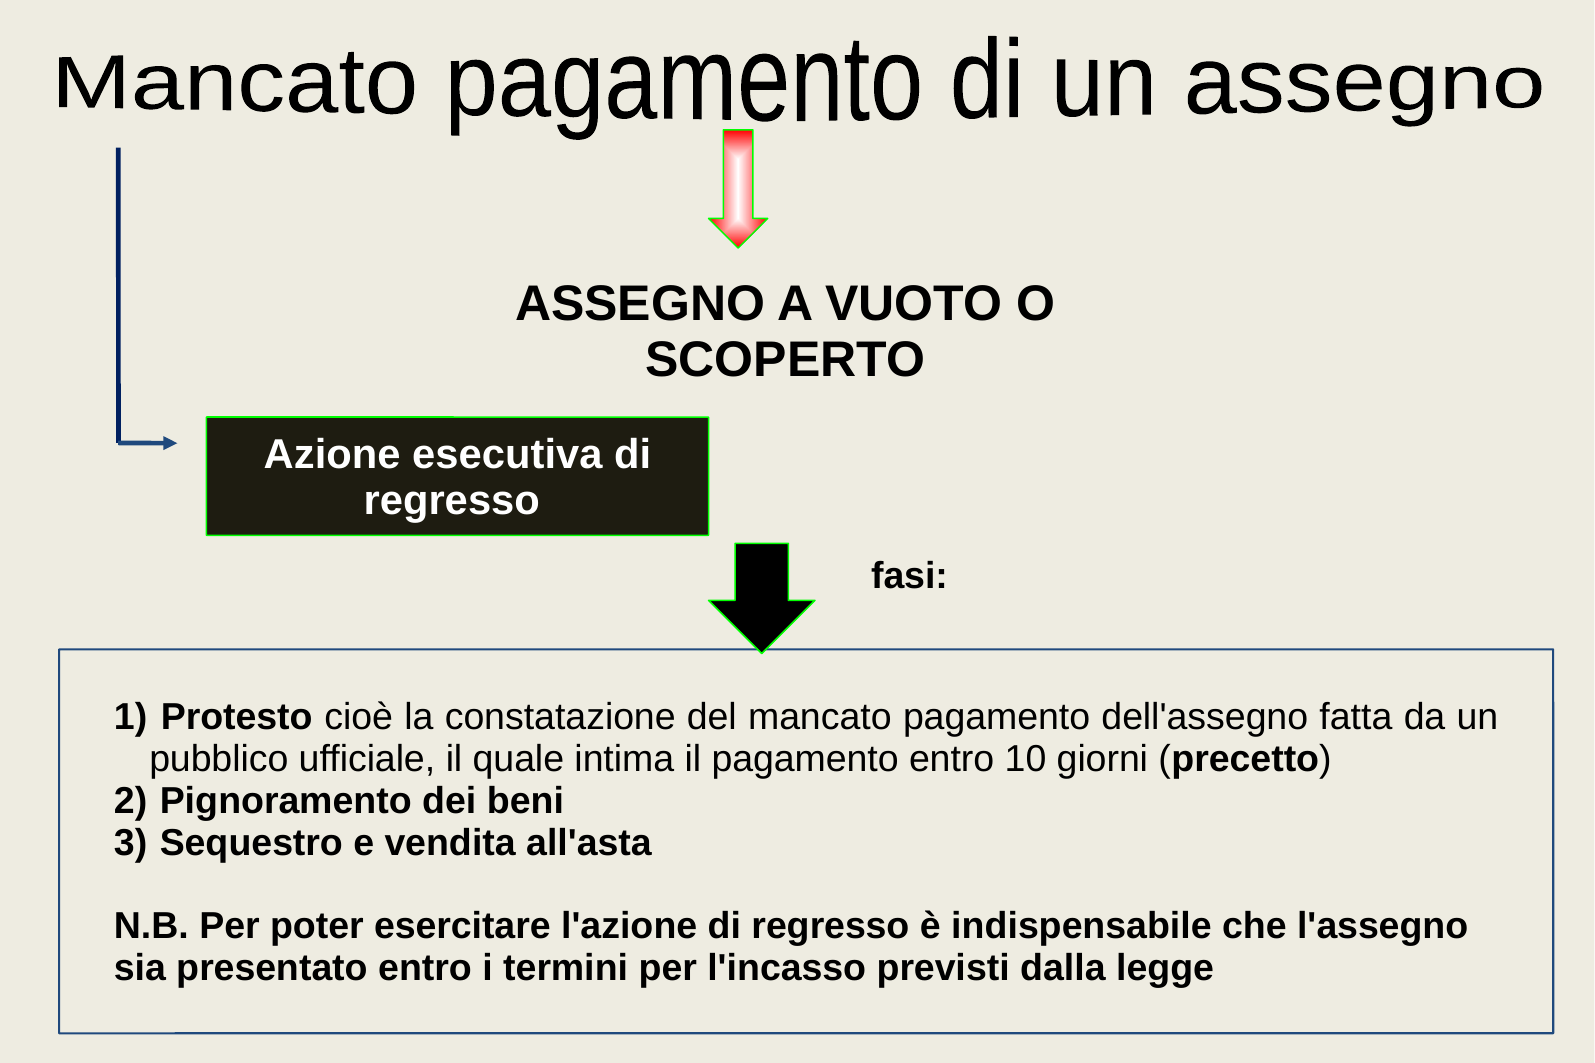

Mancato pagamento di un assegno
ASSEGNO A VUOTO O SCOPERTO
Azione esecutiva di regresso
fasi:
 Protesto cioè la constatazione del mancato pagamento dell'assegno fatta da un pubblico ufficiale, il quale intima il pagamento entro 10 giorni (precetto)
 Pignoramento dei beni
 Sequestro e vendita all'asta
N.B. Per poter esercitare l'azione di regresso è indispensabile che l'assegno
sia presentato entro i termini per l'incasso previsti dalla legge